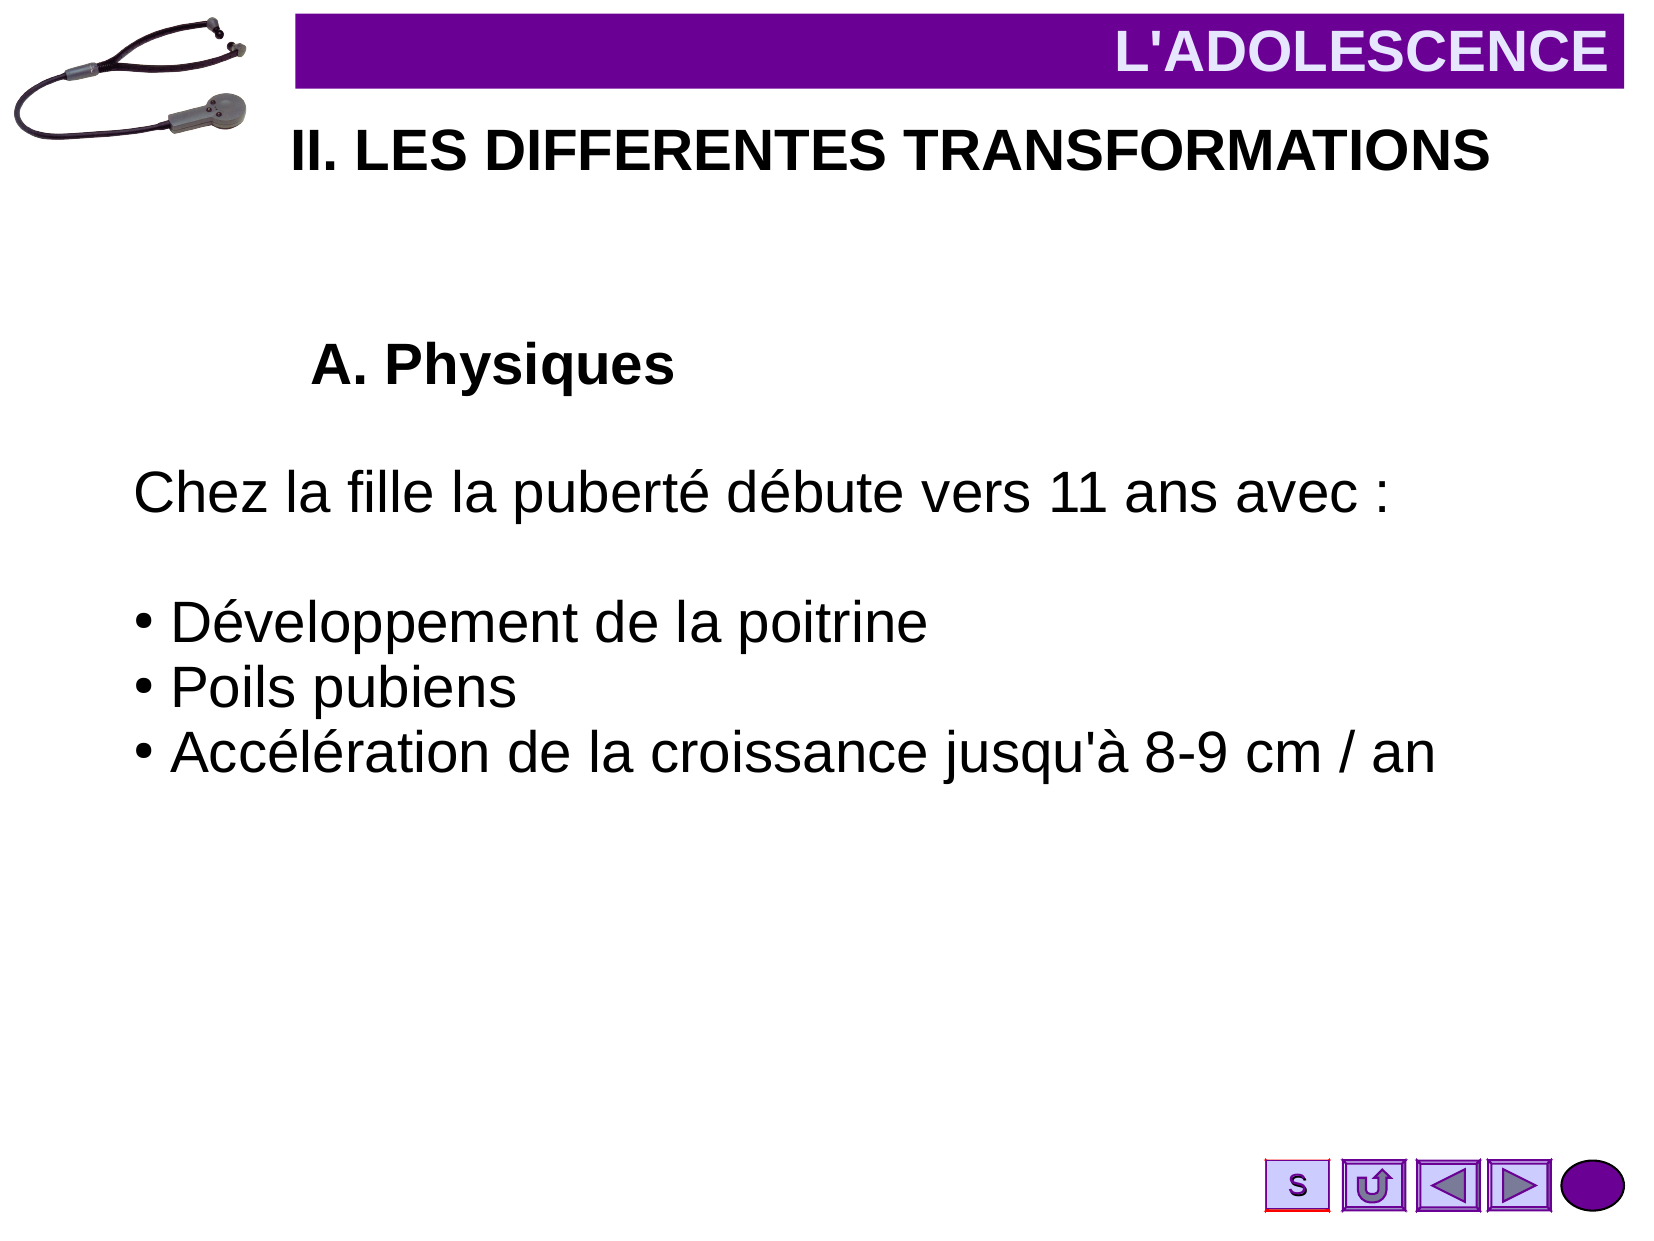

L'ADOLESCENCE
II. LES DIFFERENTES TRANSFORMATIONS
A. Physiques
Chez la fille la puberté débute vers 11 ans avec :
 Développement de la poitrine
 Poils pubiens
 Accélération de la croissance jusqu'à 8-9 cm / an